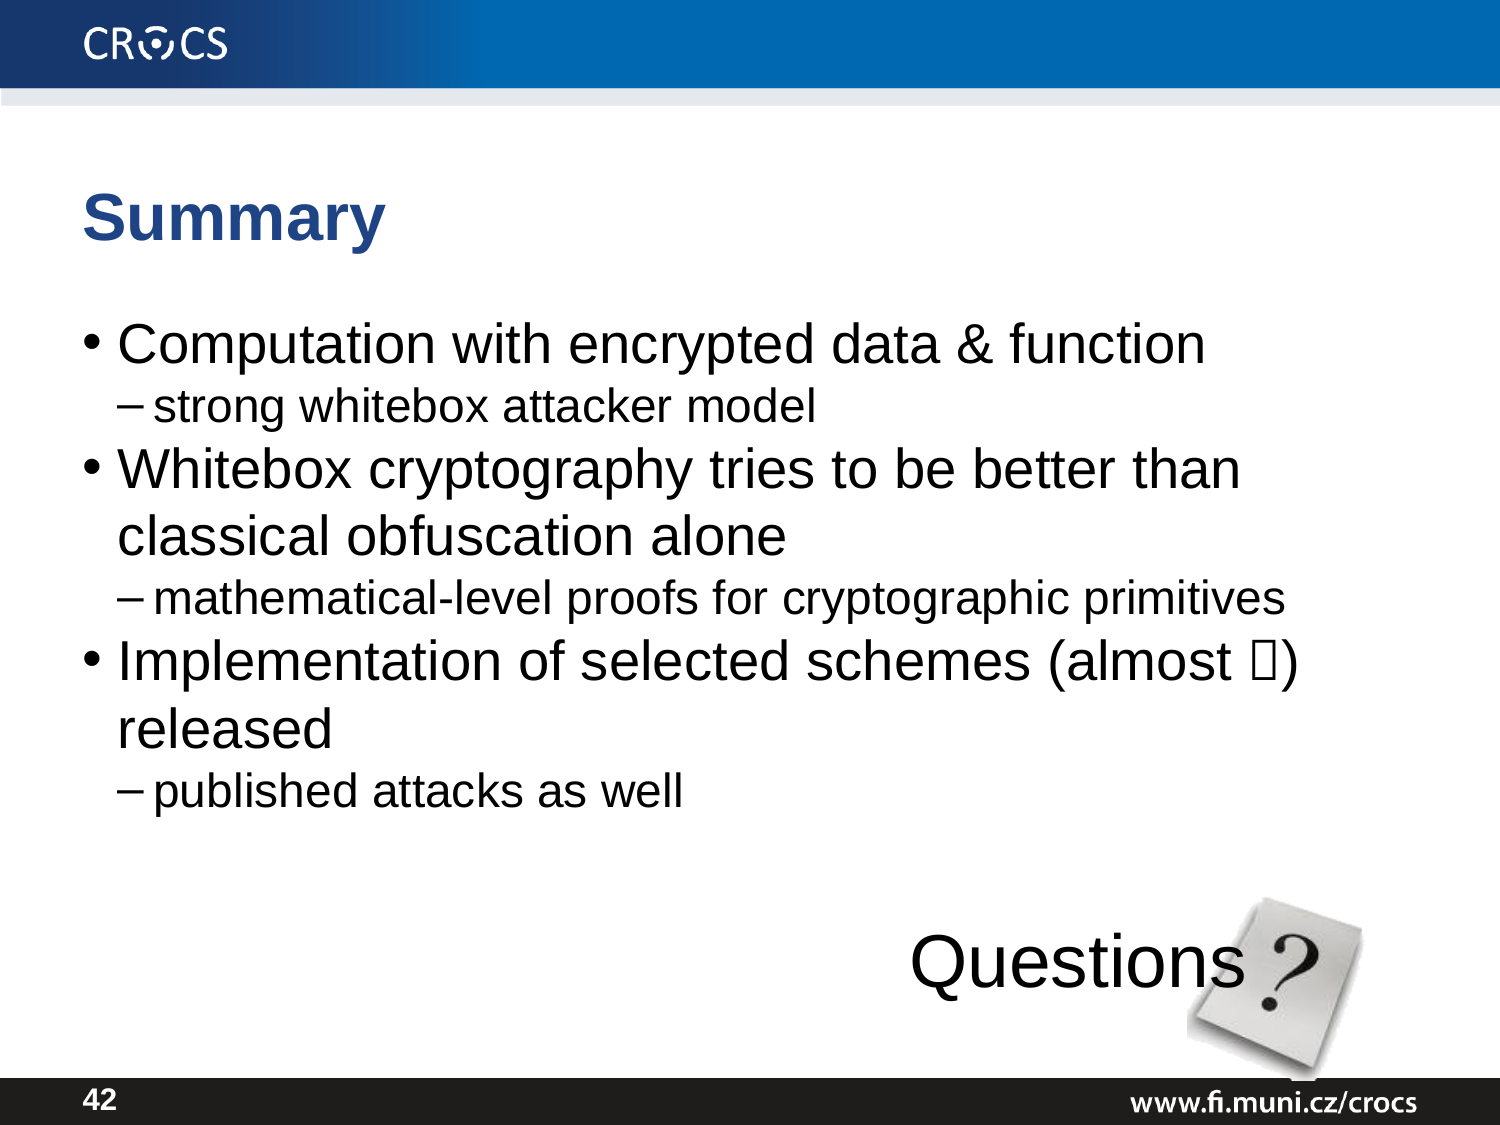

Summary
Computation with encrypted data & function
strong whitebox attacker model
Whitebox cryptography tries to be better than classical obfuscation alone
mathematical-level proofs for cryptographic primitives
Implementation of selected schemes (almost ) released
published attacks as well
Questions